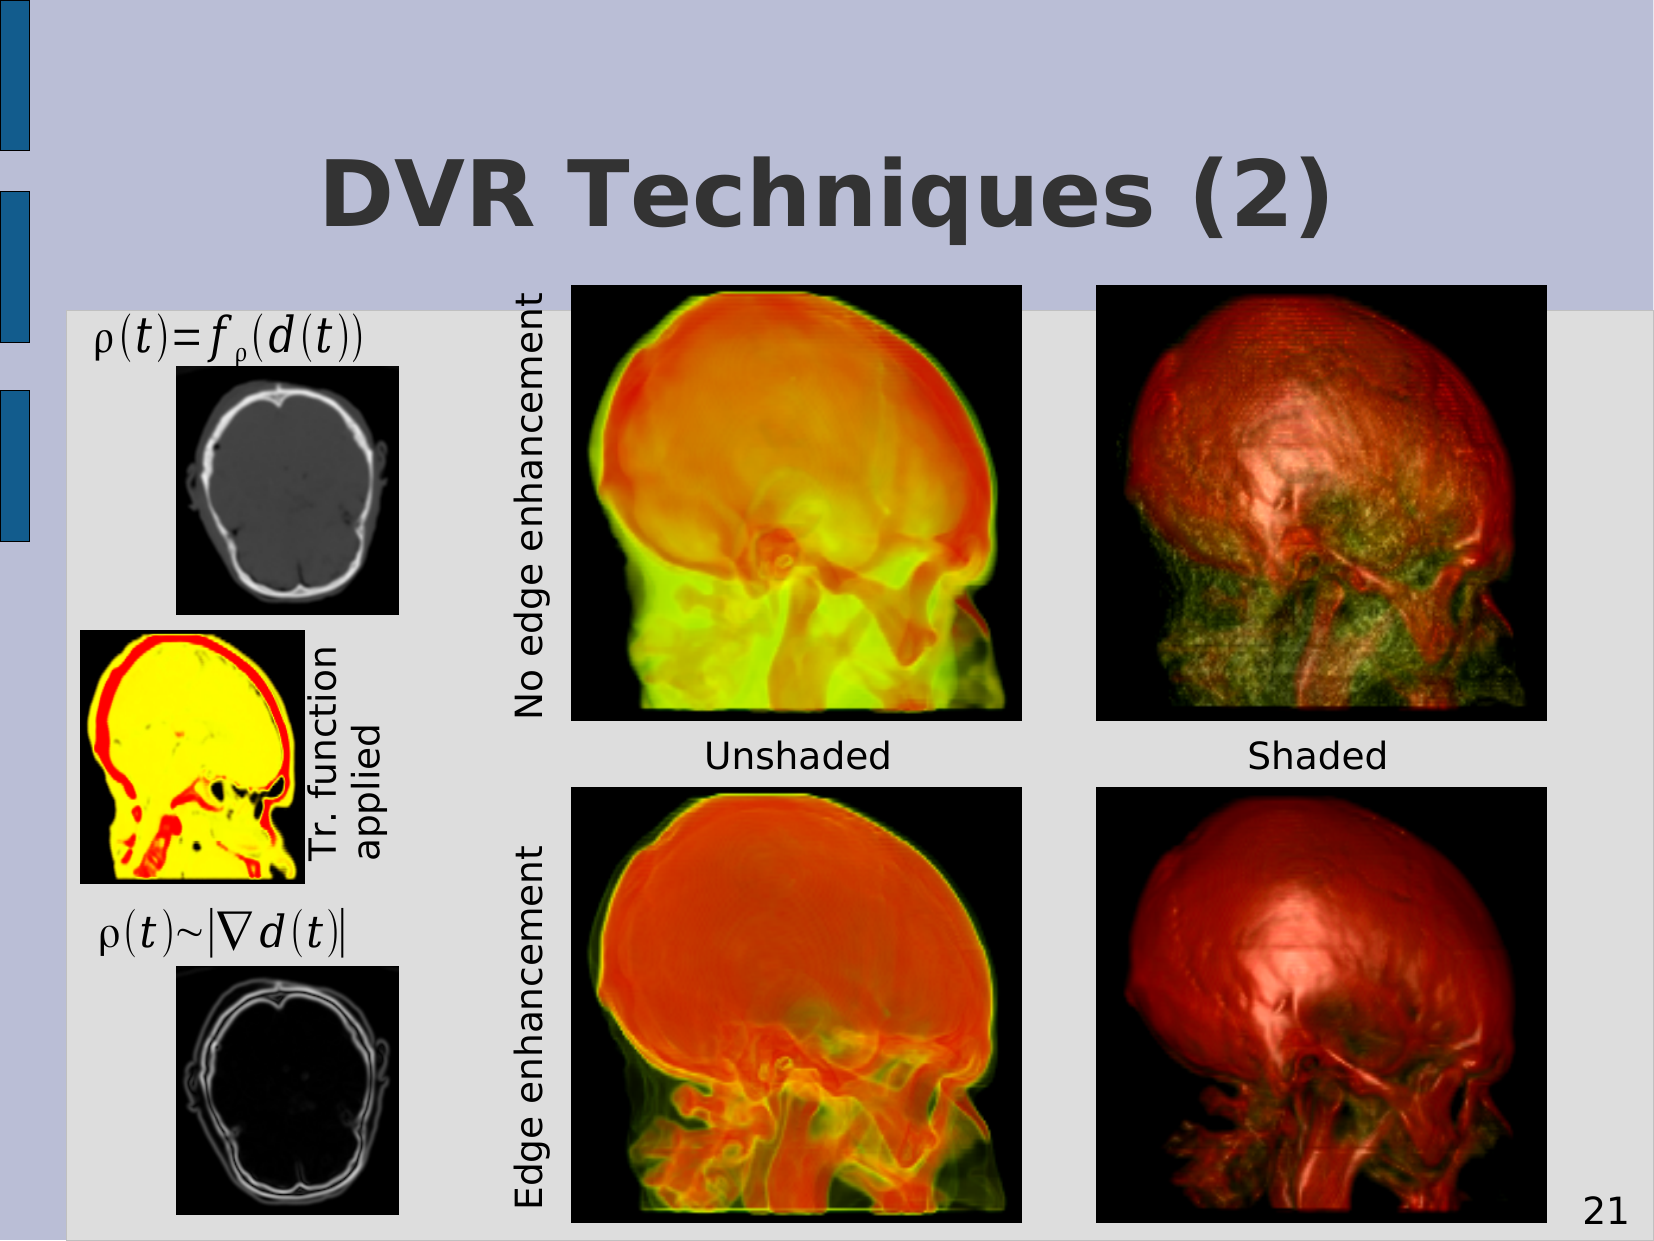

# DVR Techniques (2)
No edge enhancement
Tr. function
applied
Unshaded
Shaded
Edge enhancement